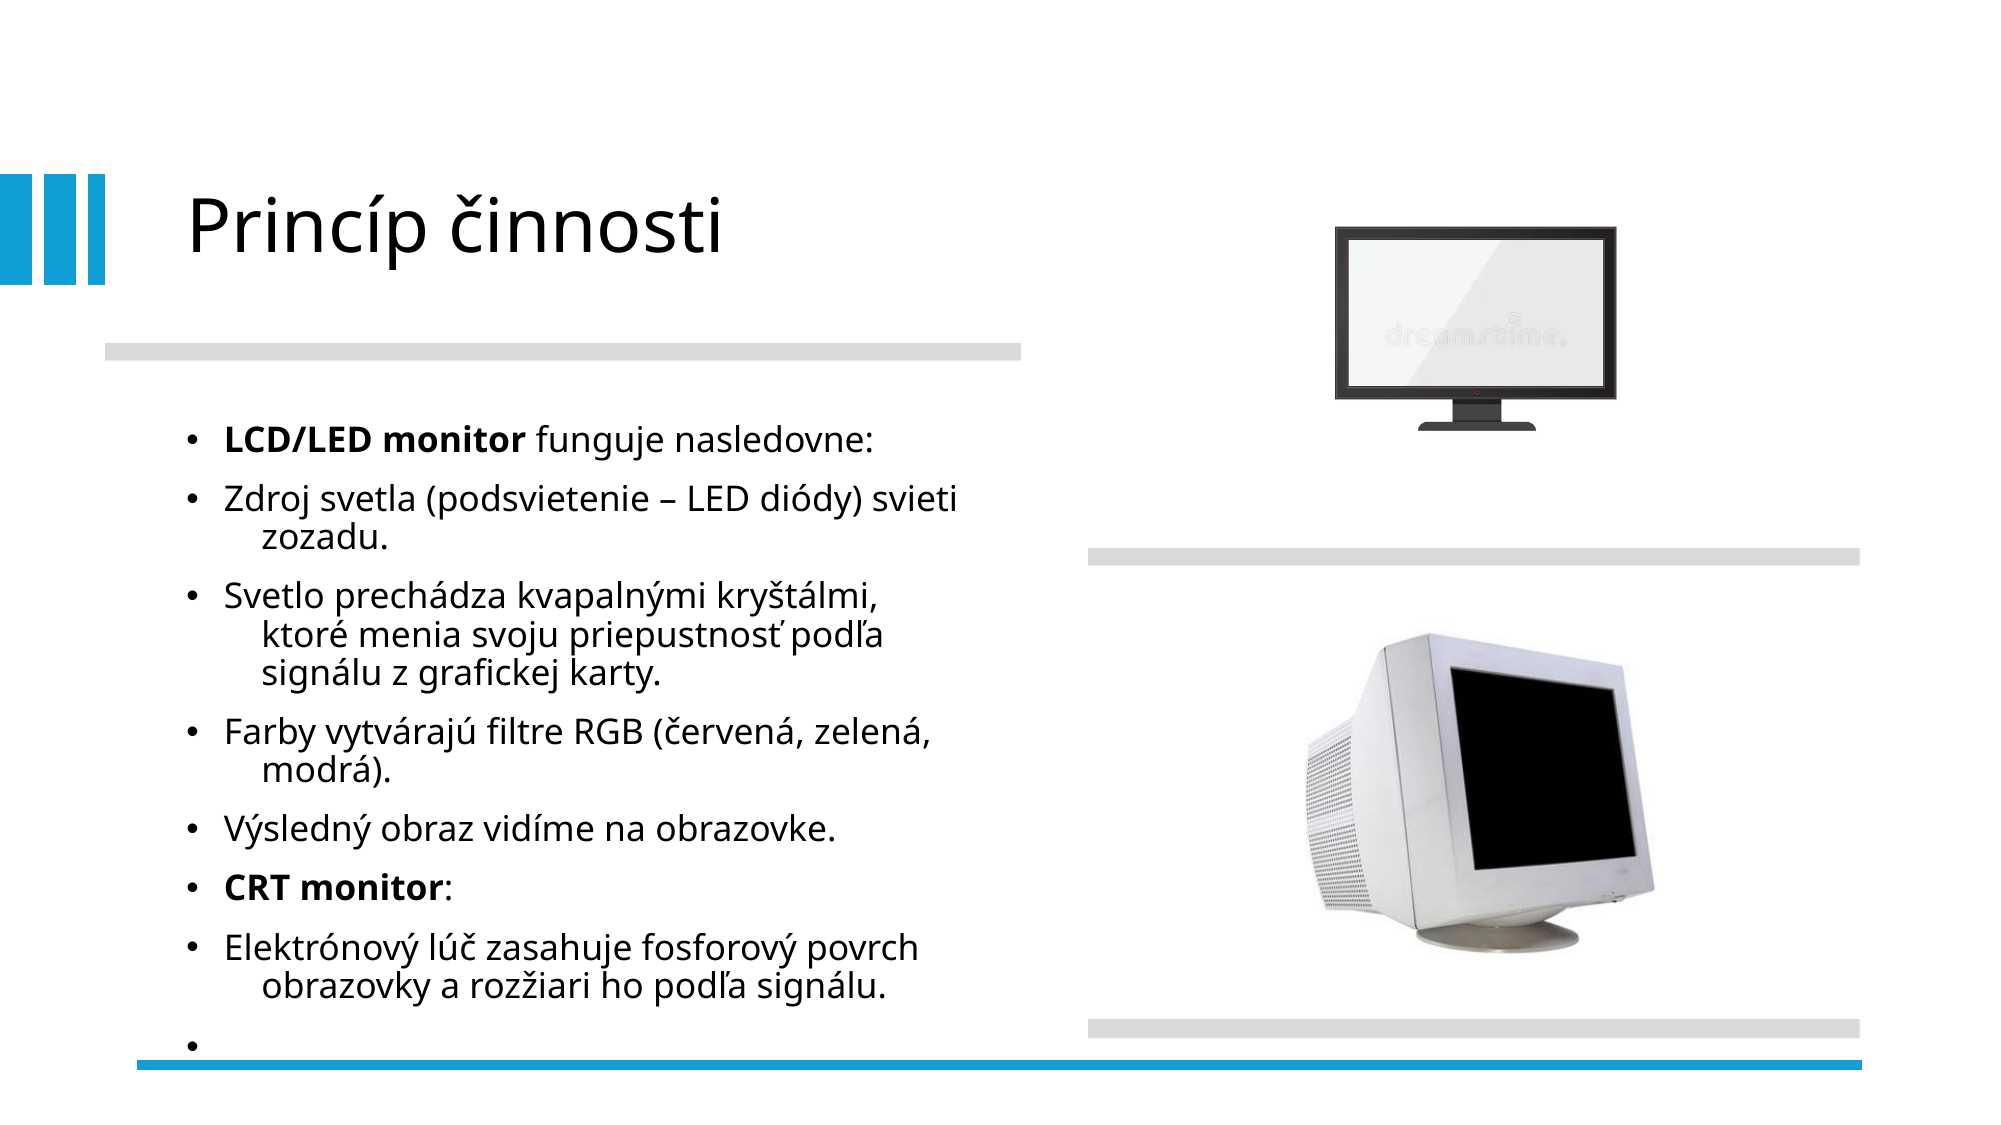

# Princíp činnosti
LCD/LED monitor funguje nasledovne:
Zdroj svetla (podsvietenie – LED diódy) svieti zozadu.
Svetlo prechádza kvapalnými kryštálmi, ktoré menia svoju priepustnosť podľa signálu z grafickej karty.
Farby vytvárajú filtre RGB (červená, zelená, modrá).
Výsledný obraz vidíme na obrazovke.
CRT monitor:
Elektrónový lúč zasahuje fosforový povrch obrazovky a rozžiari ho podľa signálu.